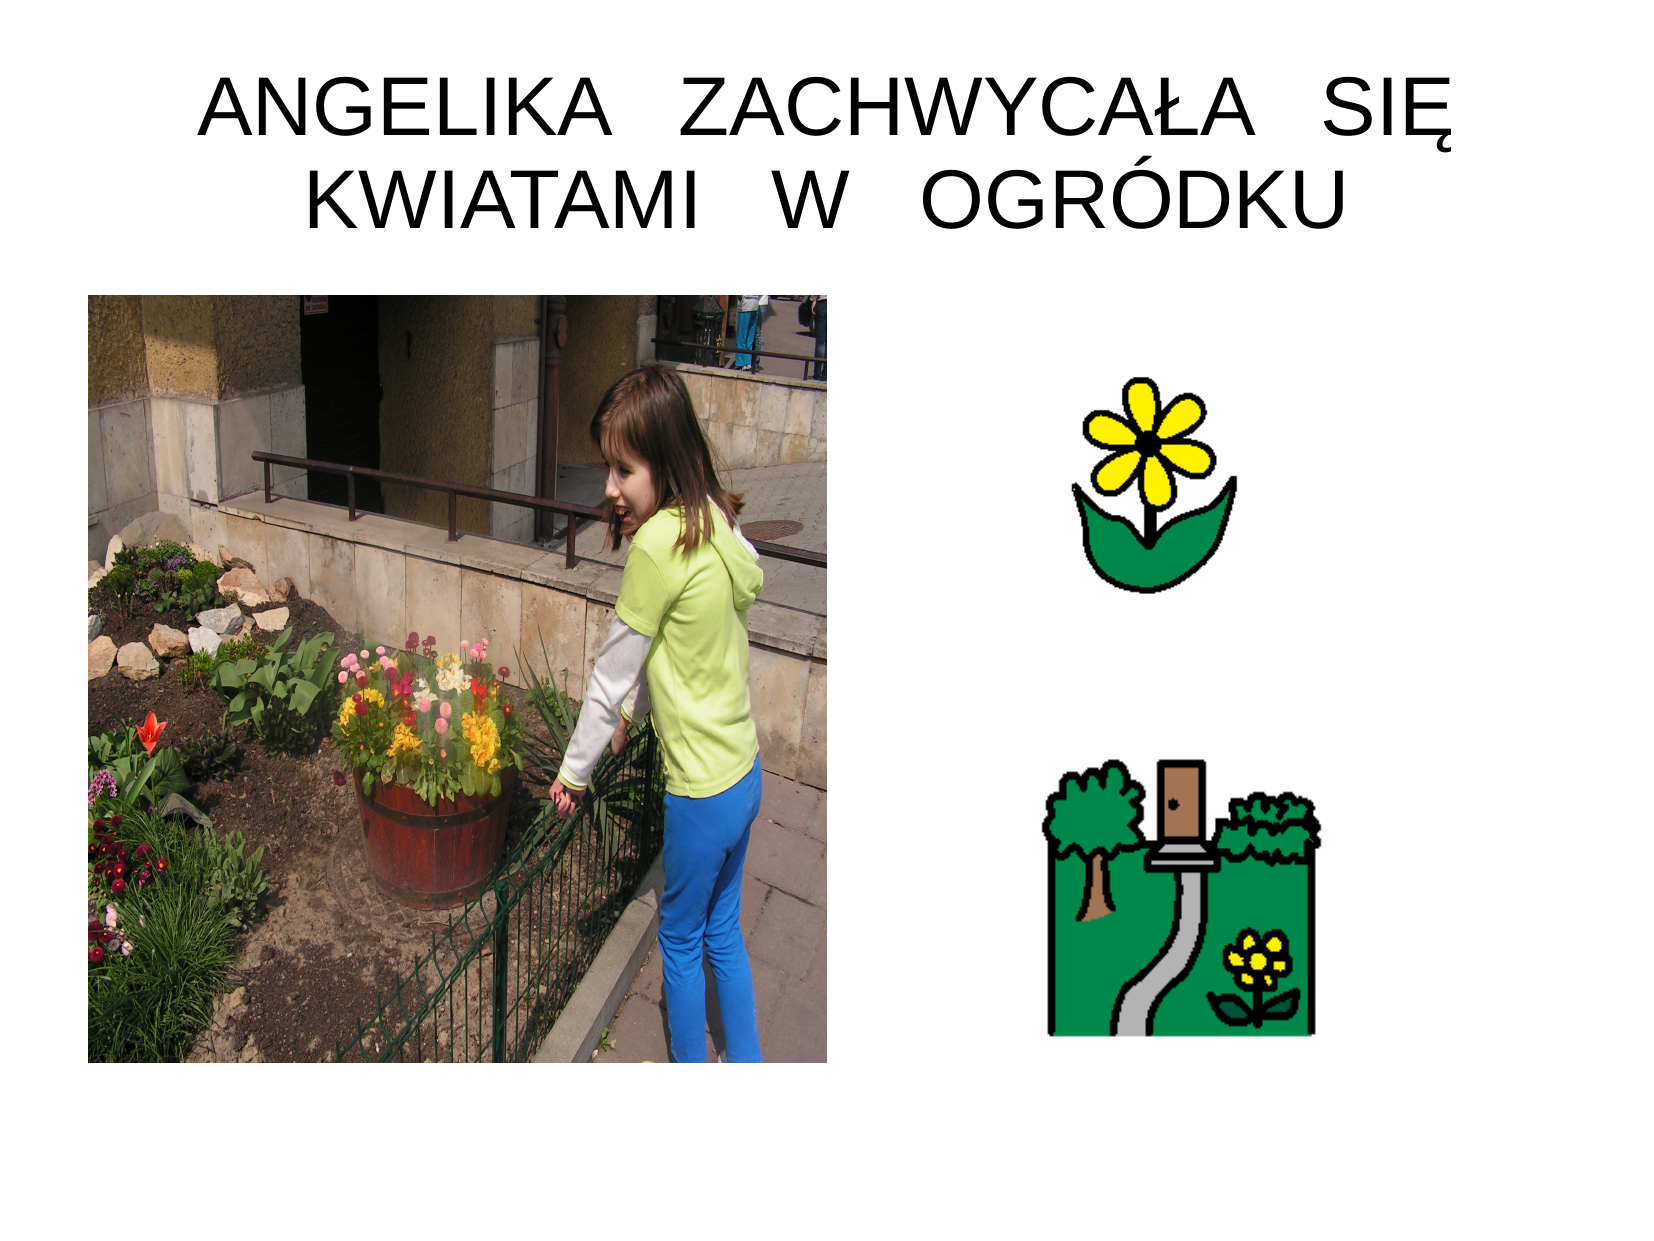

# ANGELIKA ZACHWYCAŁA SIĘ KWIATAMI W OGRÓDKU